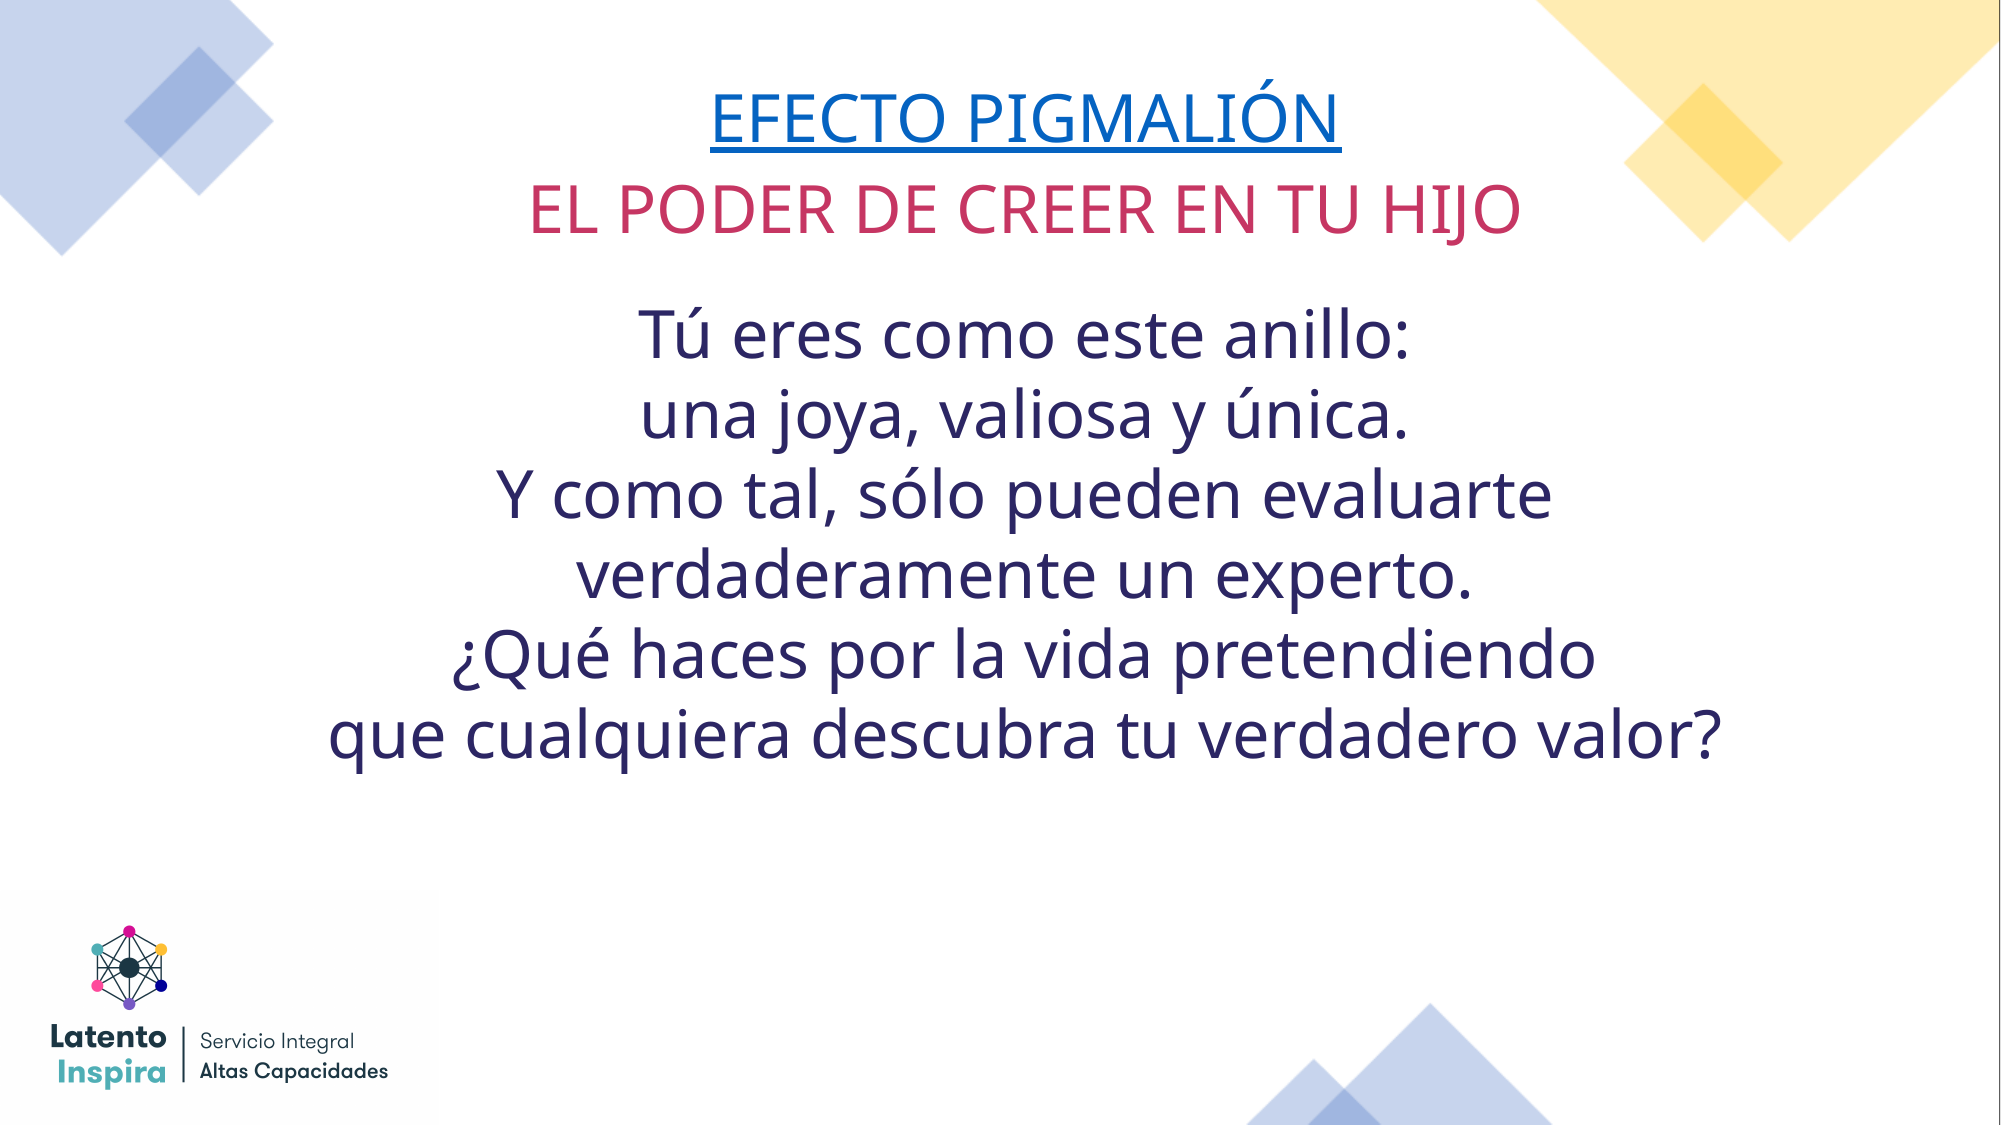

EFECTO PIGMALIÓN
EL PODER DE CREER EN TU HIJO
Tú eres como este anillo:
una joya, valiosa y única.
Y como tal, sólo pueden evaluarte
verdaderamente un experto.
¿Qué haces por la vida pretendiendo
que cualquiera descubra tu verdadero valor?